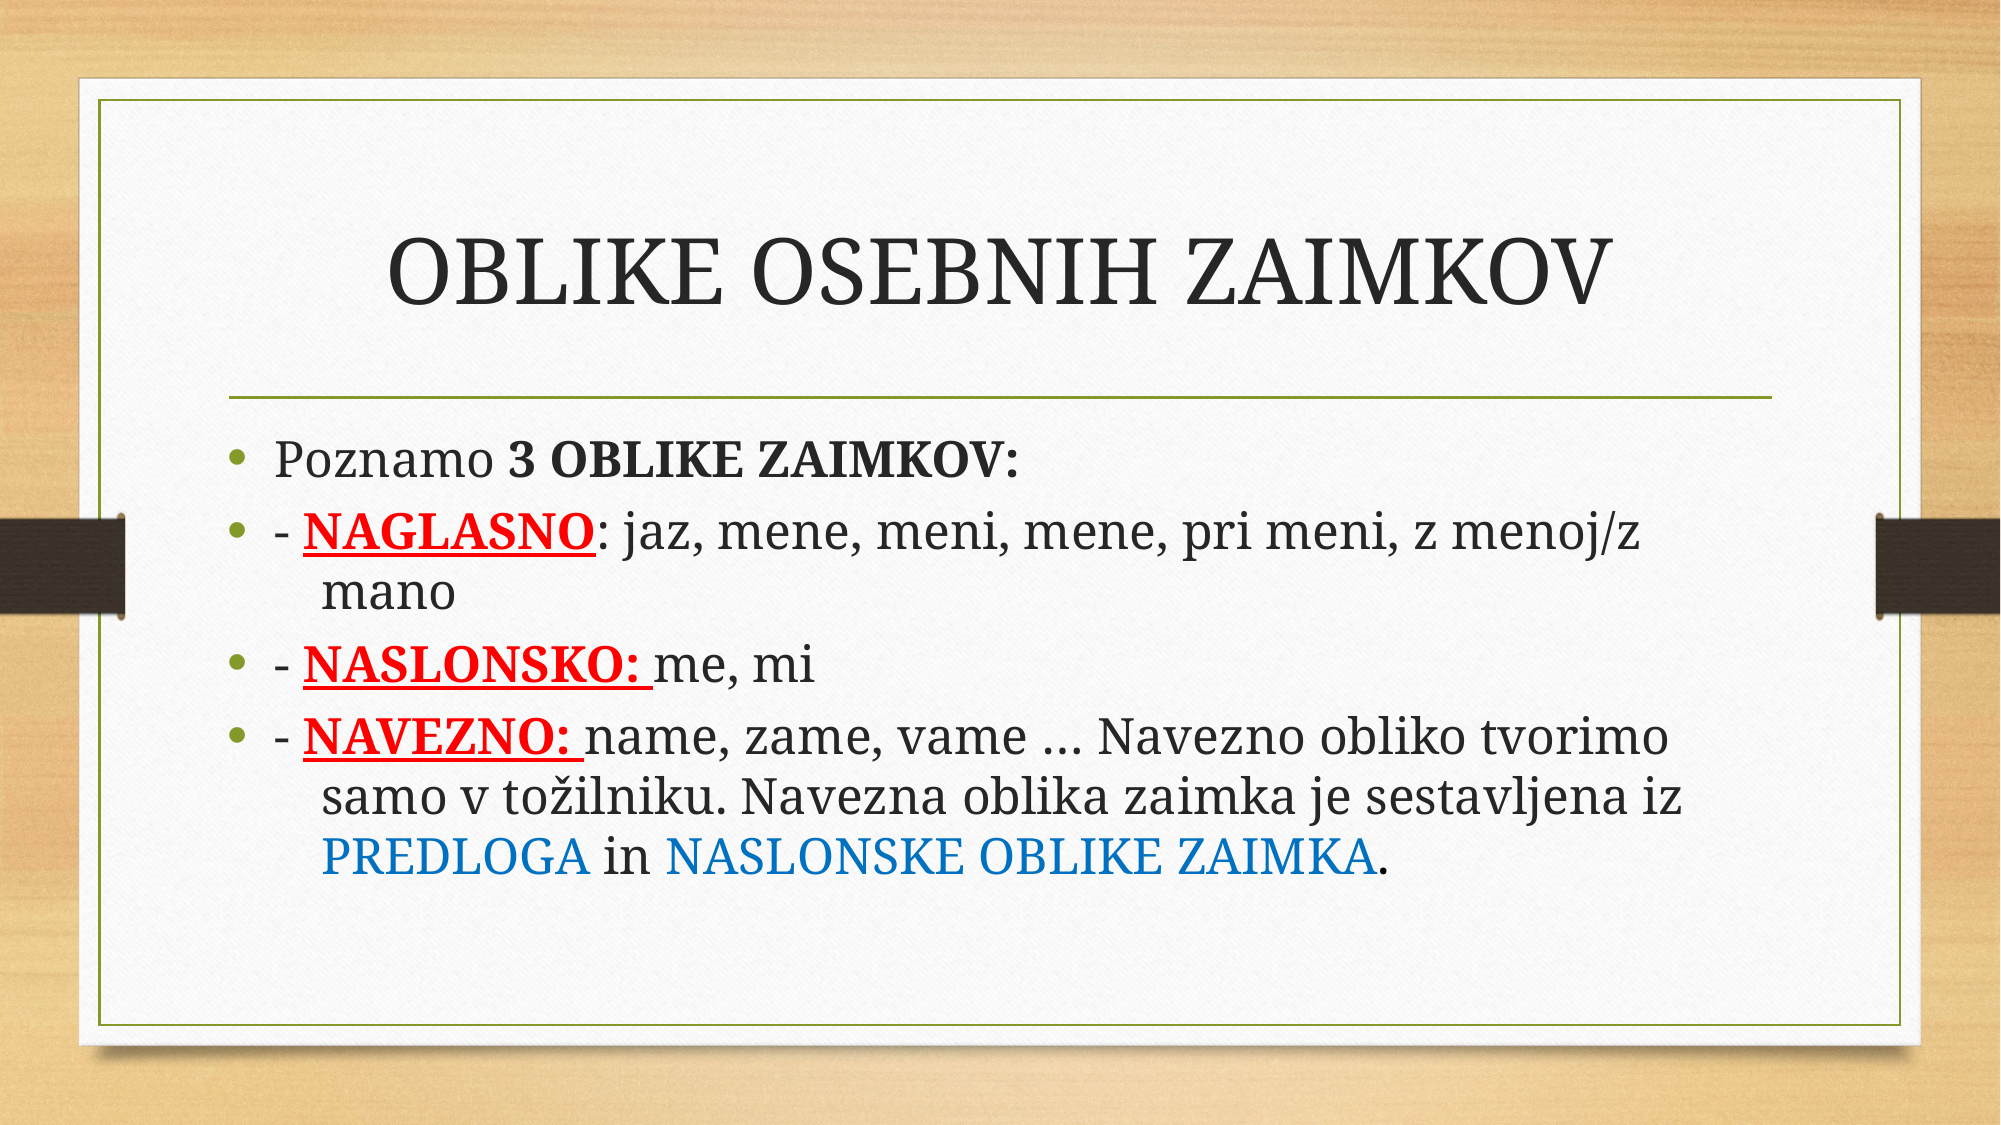

# OBLIKE OSEBNIH ZAIMKOV
Poznamo 3 OBLIKE ZAIMKOV:
- NAGLASNO: jaz, mene, meni, mene, pri meni, z menoj/z mano
- NASLONSKO: me, mi
- NAVEZNO: name, zame, vame … Navezno obliko tvorimo samo v tožilniku. Navezna oblika zaimka je sestavljena iz PREDLOGA in NASLONSKE OBLIKE ZAIMKA.